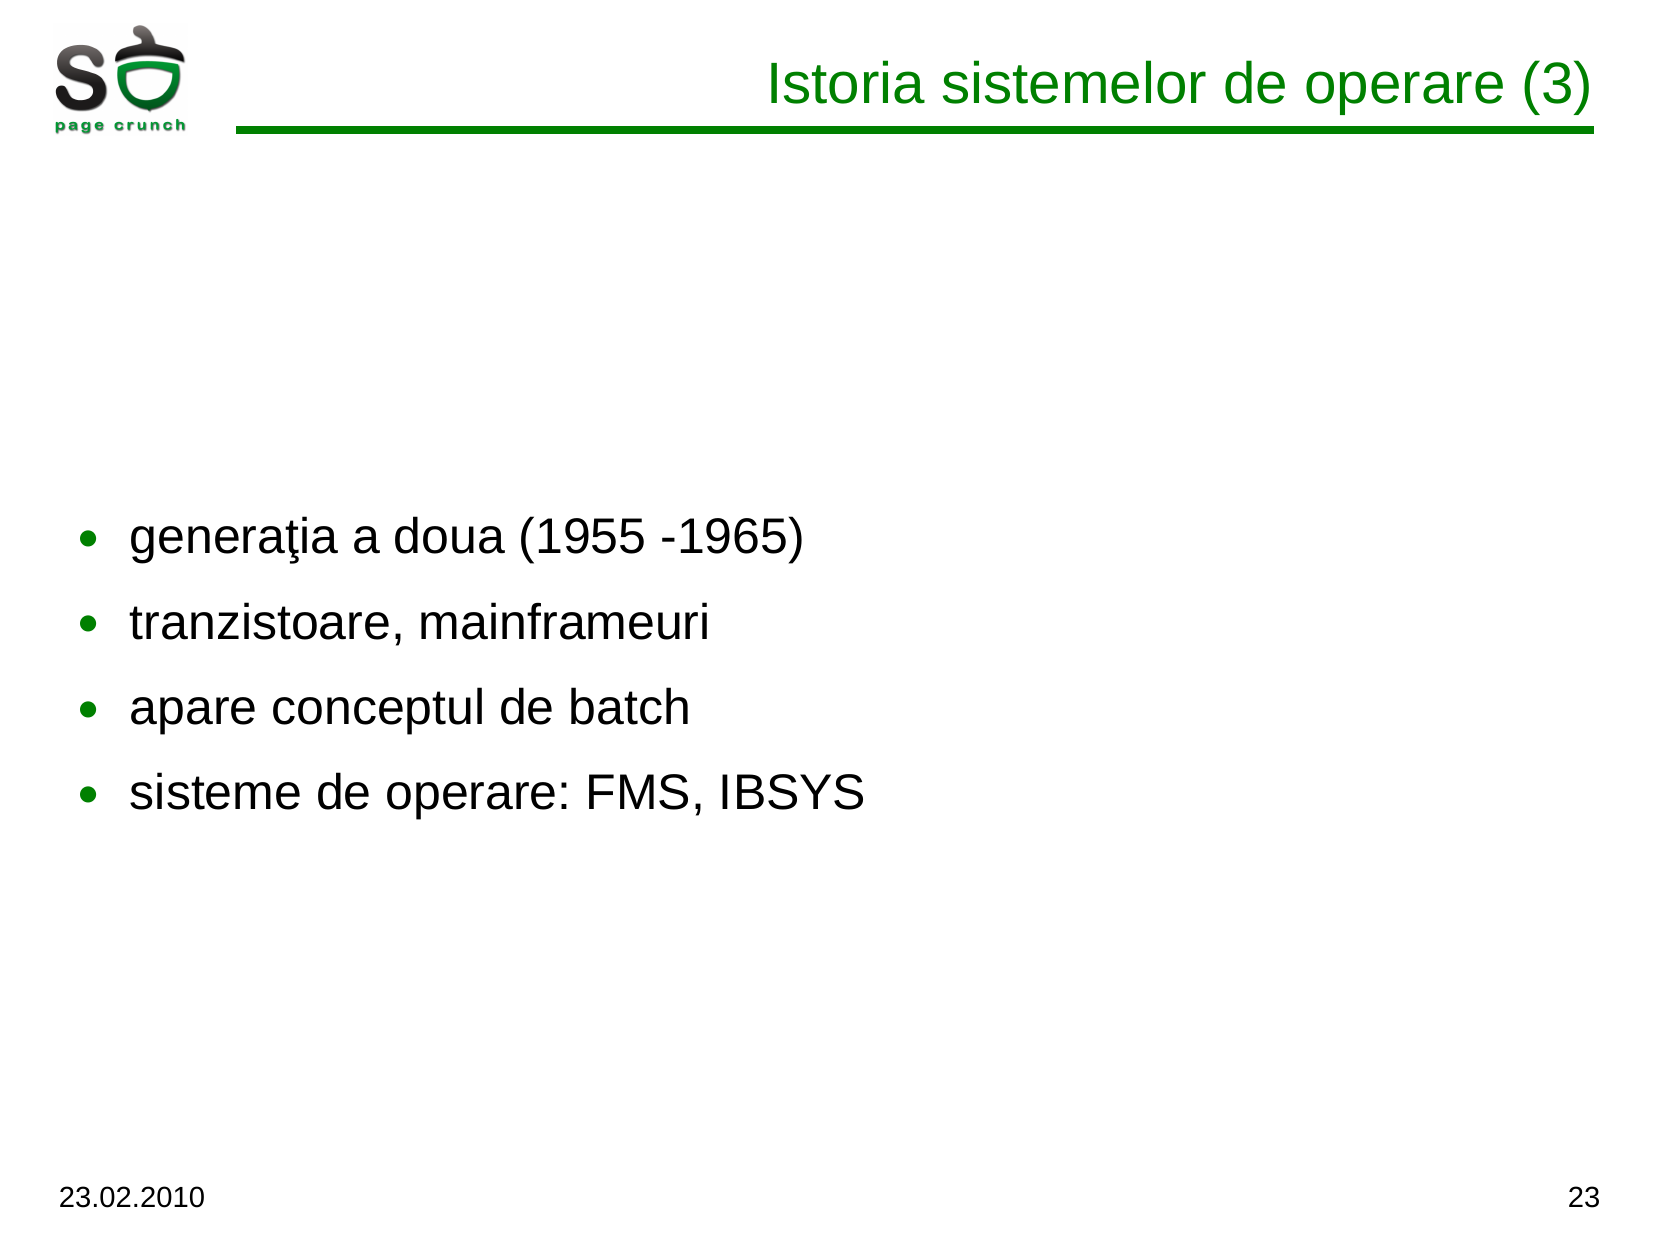

# Istoria sistemelor de operare (3)
generaţia a doua (1955 -1965)
tranzistoare, mainframeuri
apare conceptul de batch
sisteme de operare: FMS, IBSYS
23.02.2010
23